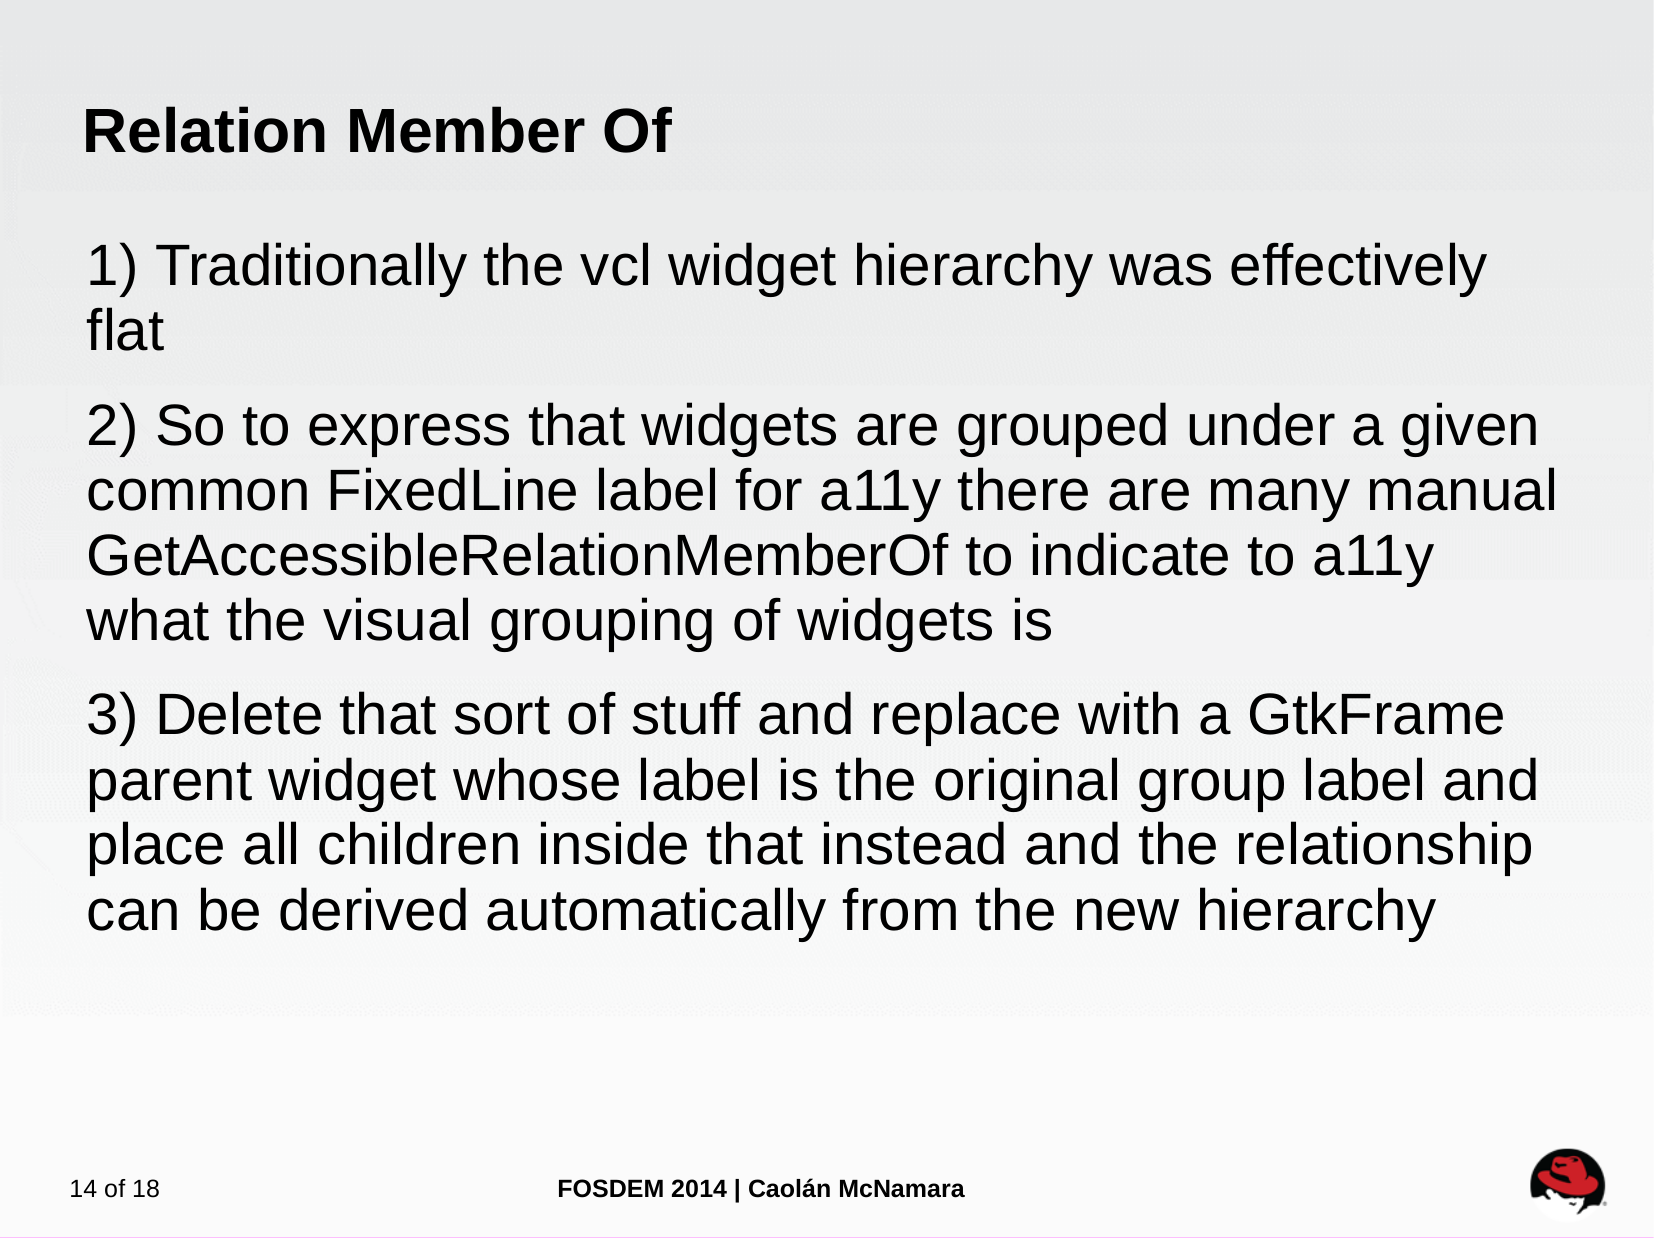

# Relation Member Of
 Traditionally the vcl widget hierarchy was effectively flat
 So to express that widgets are grouped under a given common FixedLine label for a11y there are many manual GetAccessibleRelationMemberOf to indicate to a11y what the visual grouping of widgets is
 Delete that sort of stuff and replace with a GtkFrame parent widget whose label is the original group label and place all children inside that instead and the relationship can be derived automatically from the new hierarchy